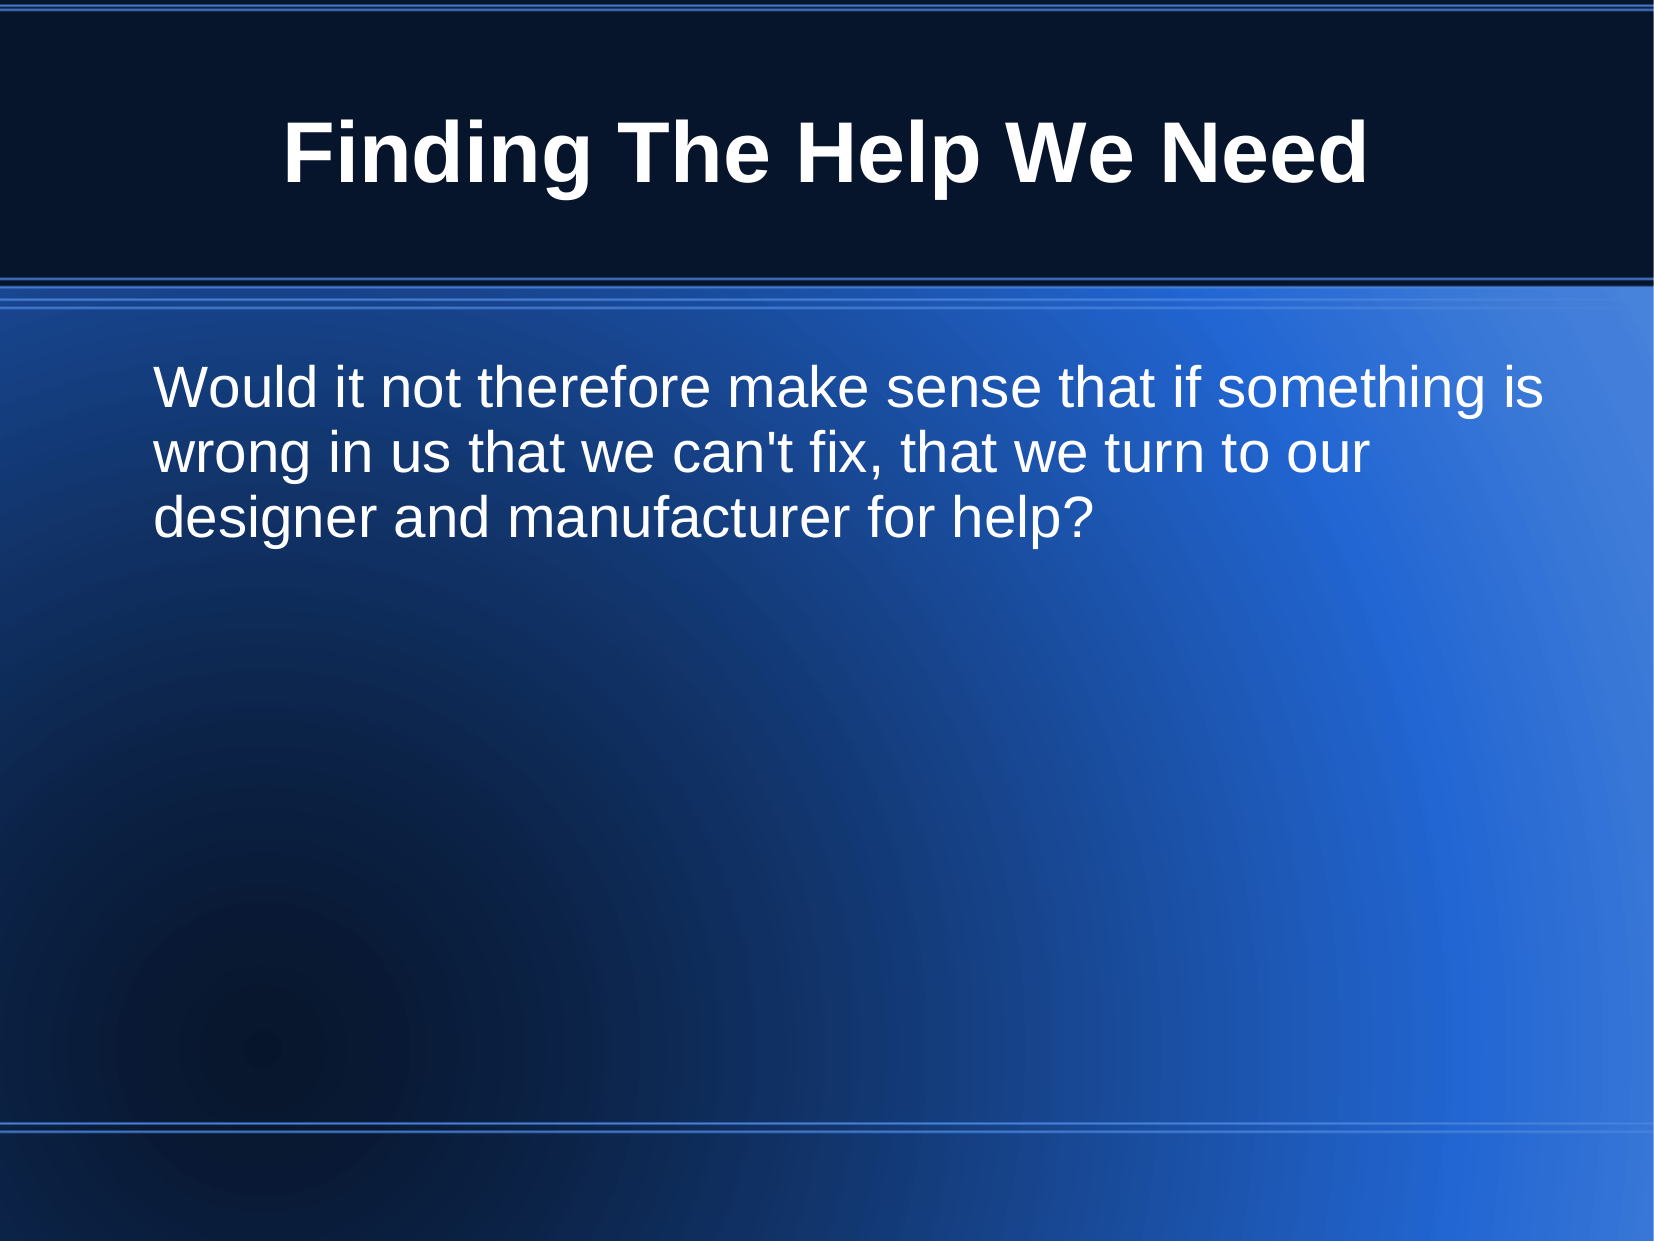

# Finding The Help We Need
Would it not therefore make sense that if something is wrong in us that we can't fix, that we turn to our designer and manufacturer for help?